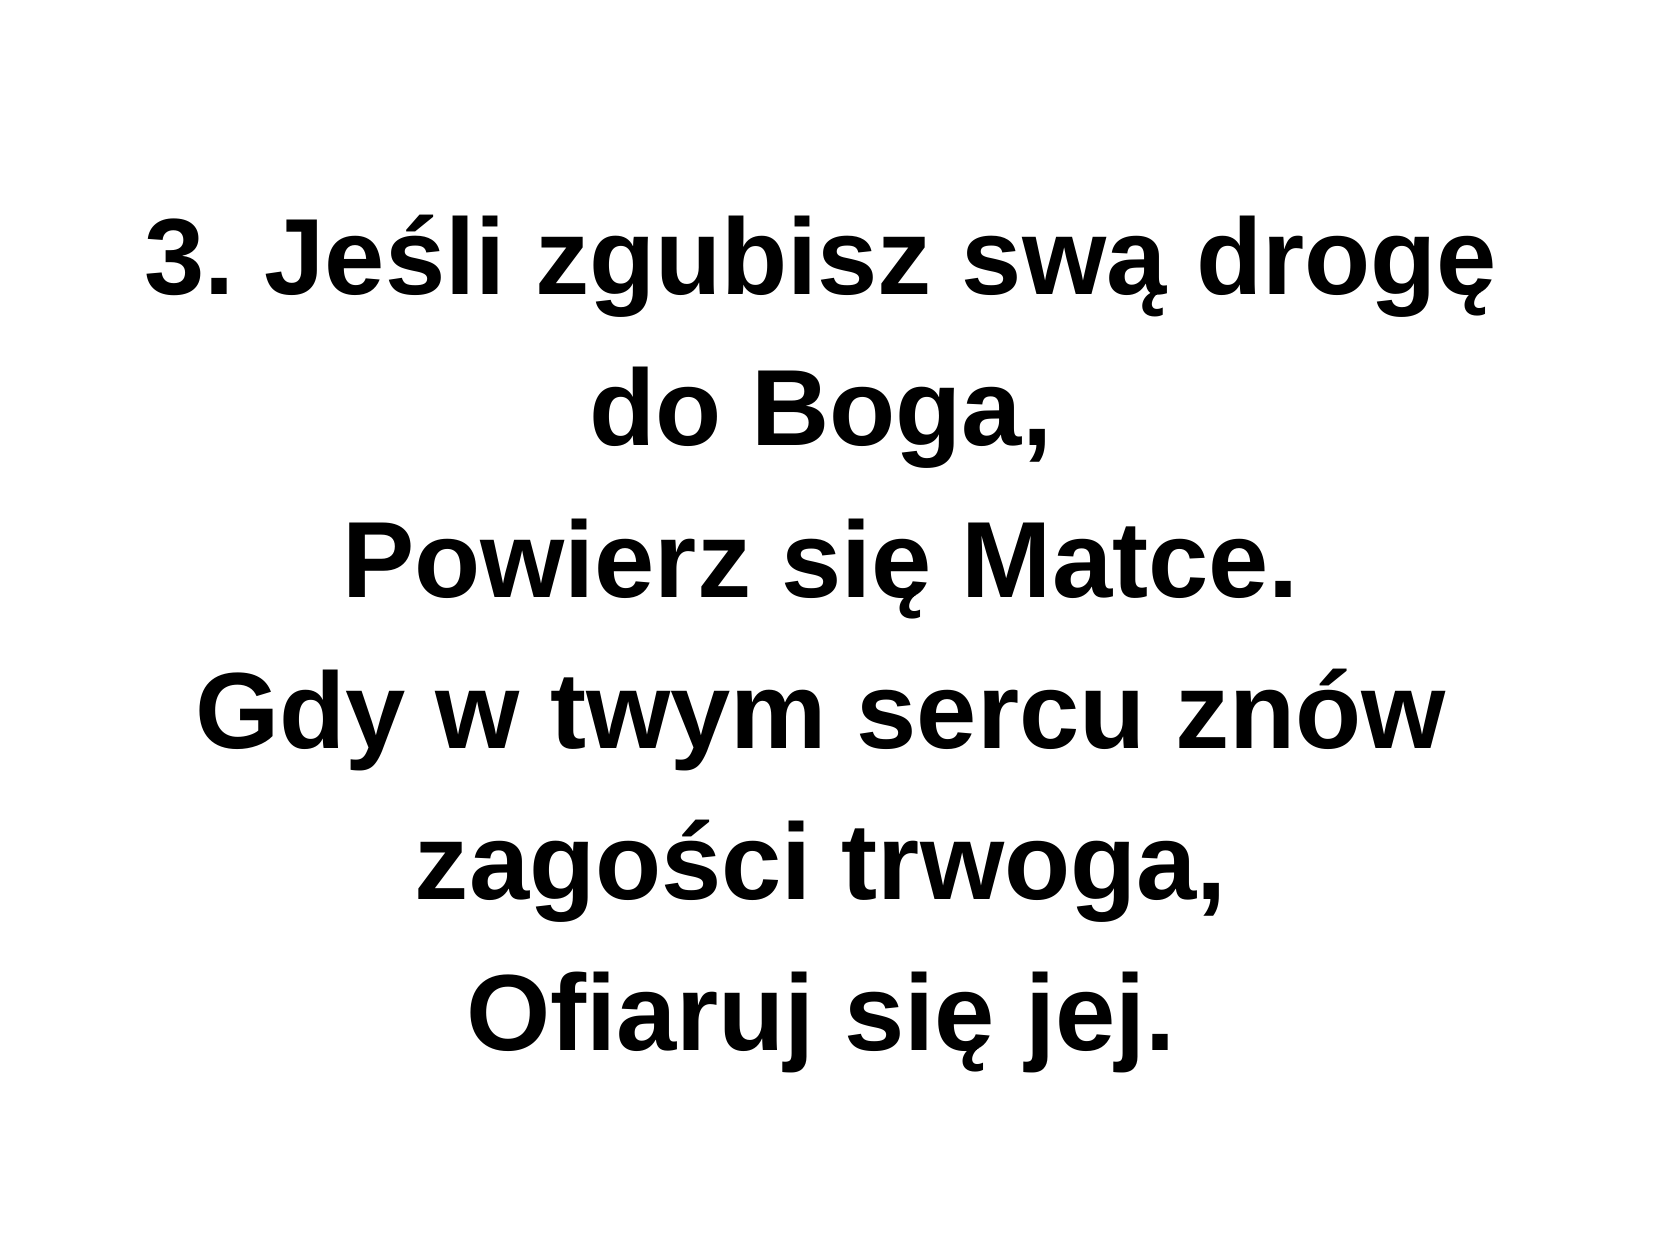

# 3. Jeśli zgubisz swą drogę
do Boga,
Powierz się Matce.
Gdy w twym sercu znów
zagości trwoga,
Ofiaruj się jej.